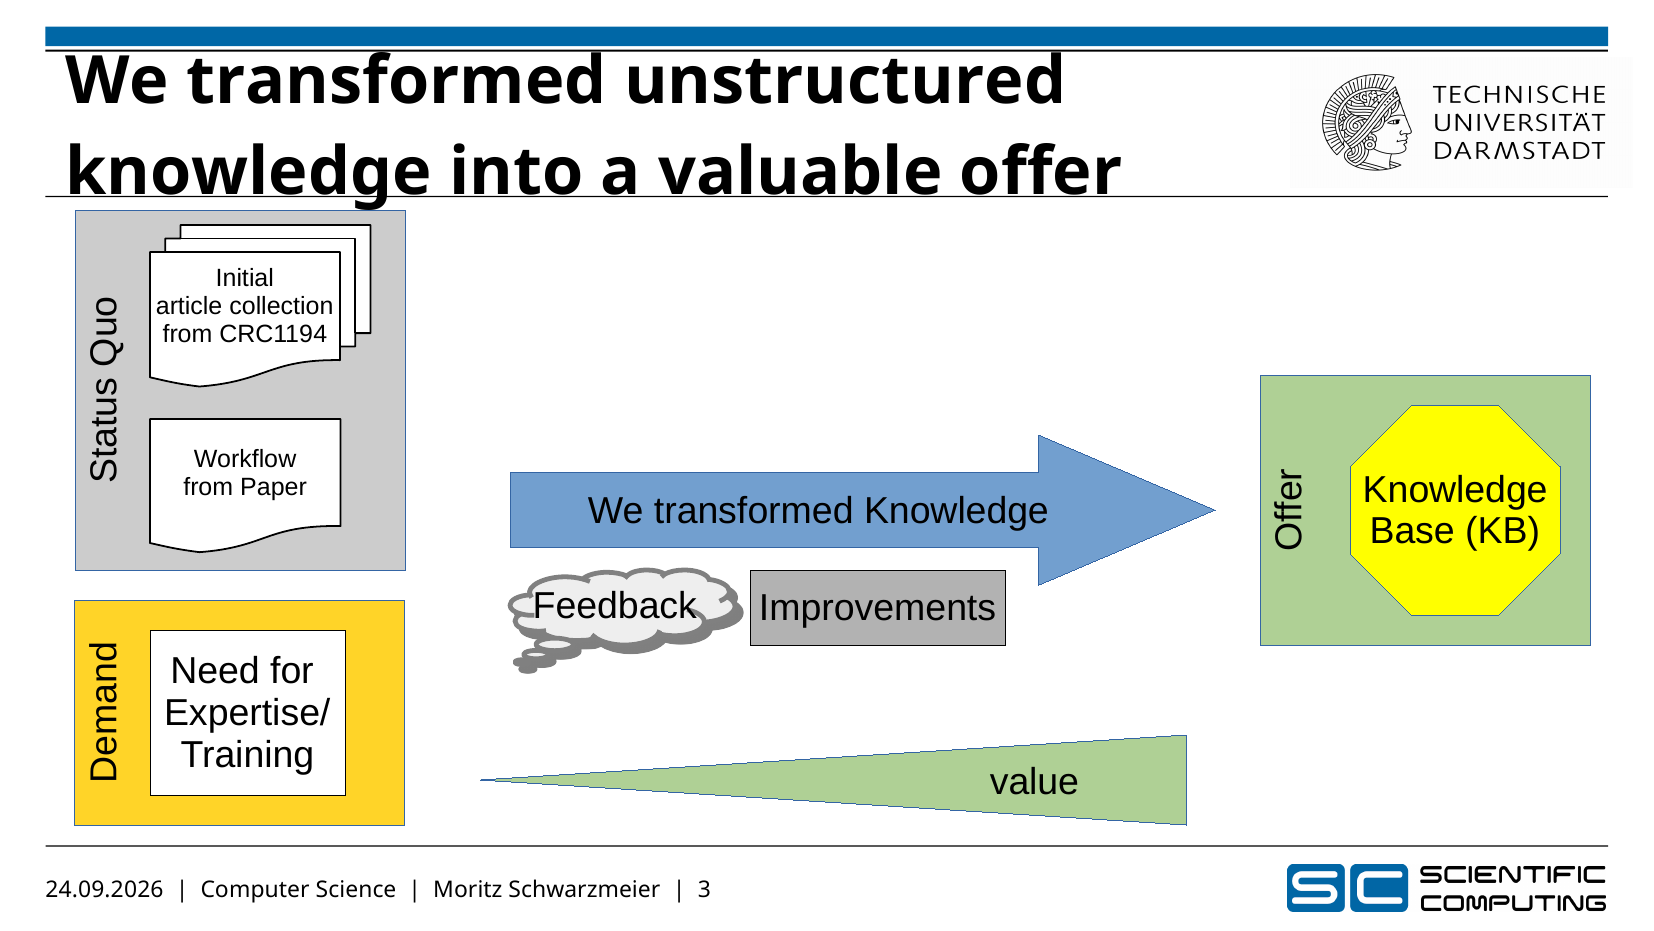

# We transformed unstructured knowledge into a valuable offer
Status Quo
Initial
article collection
from CRC1194
Offer
Knowledge
Base (KB)
Workflow
from Paper
We transformed Knowledge
Demand
Feedback
Improvements
Need for
Expertise/
Training
value
Computer Science | Moritz Schwarzmeier